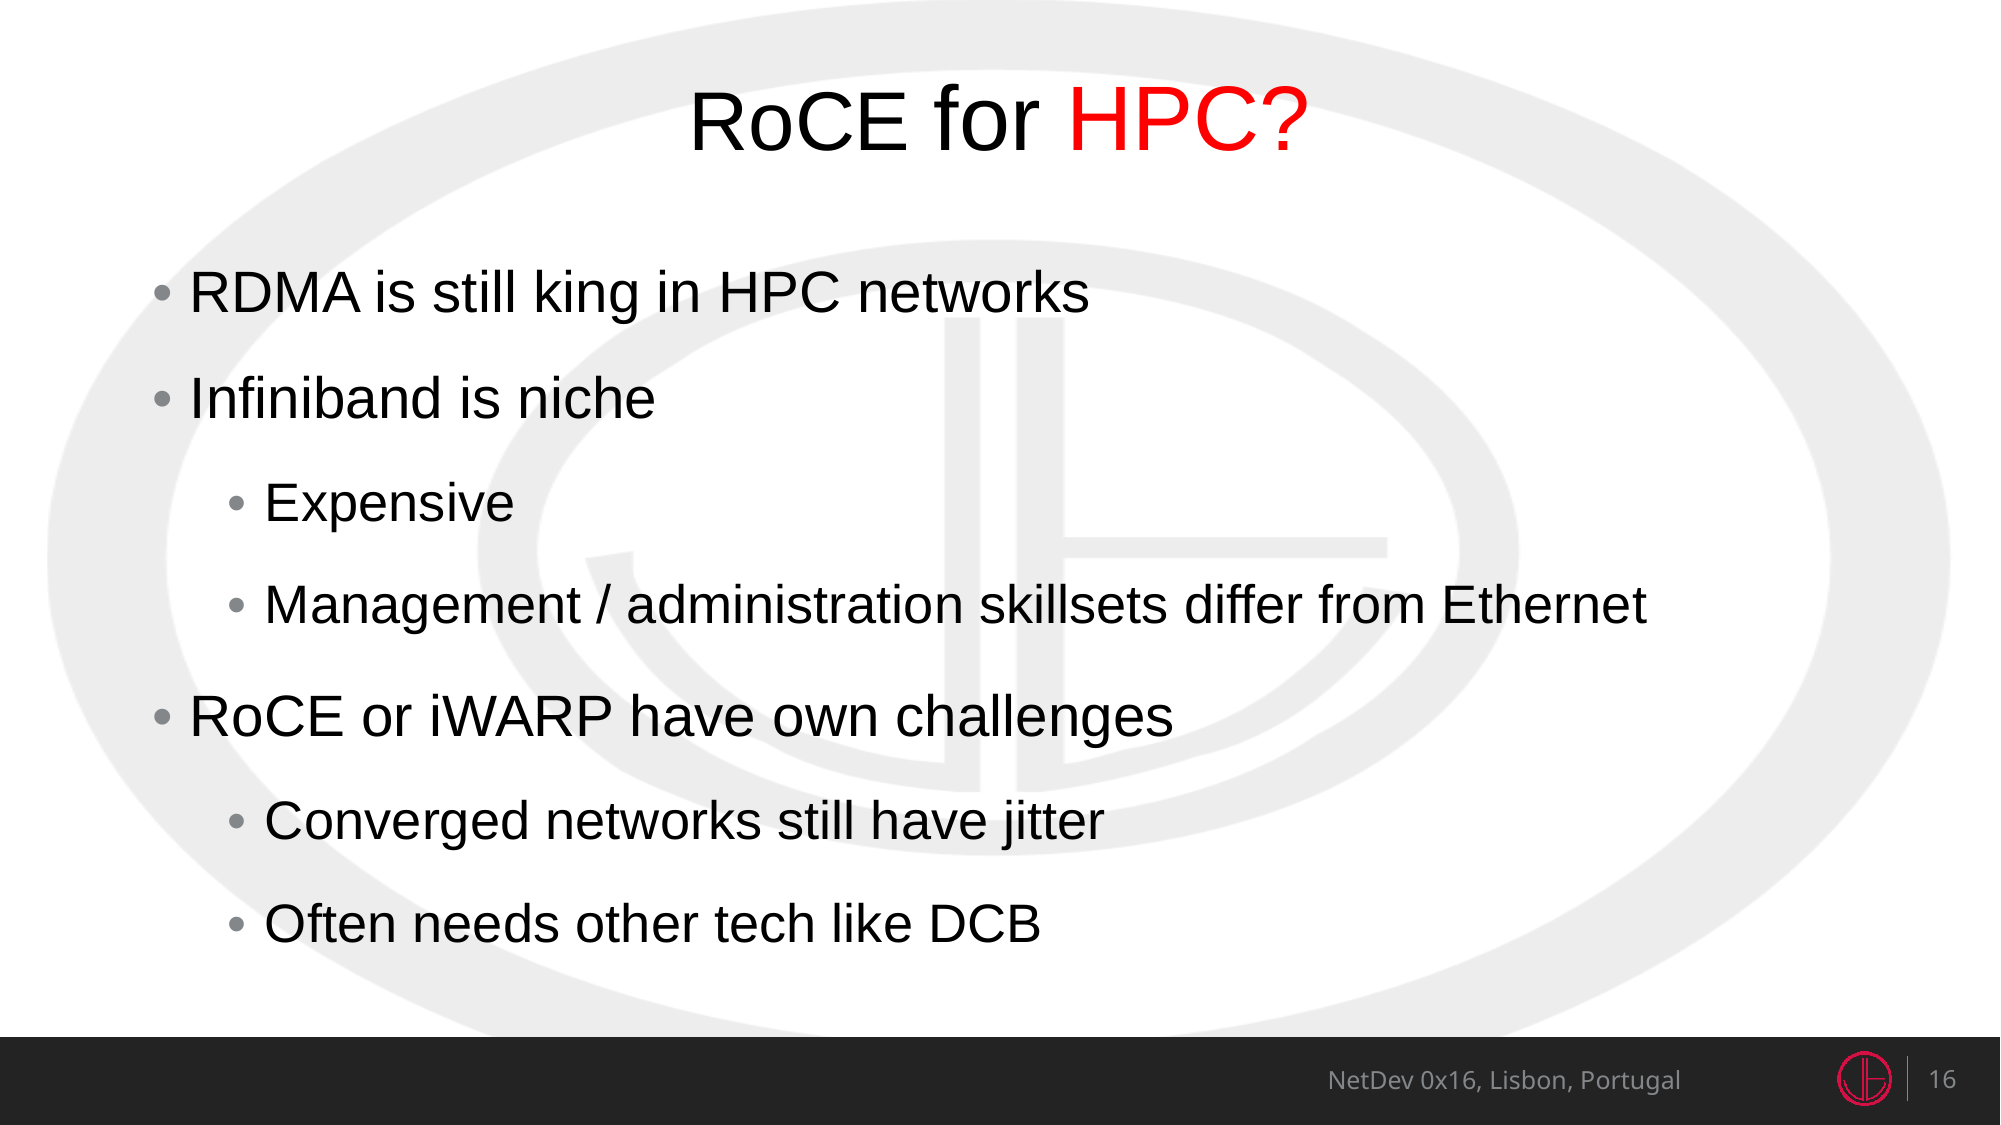

# RoCE for HPC?
RDMA is still king in HPC networks
Infiniband is niche
Expensive
Management / administration skillsets differ from Ethernet
RoCE or iWARP have own challenges
Converged networks still have jitter
Often needs other tech like DCB
NetDev 0x16, Lisbon, Portugal